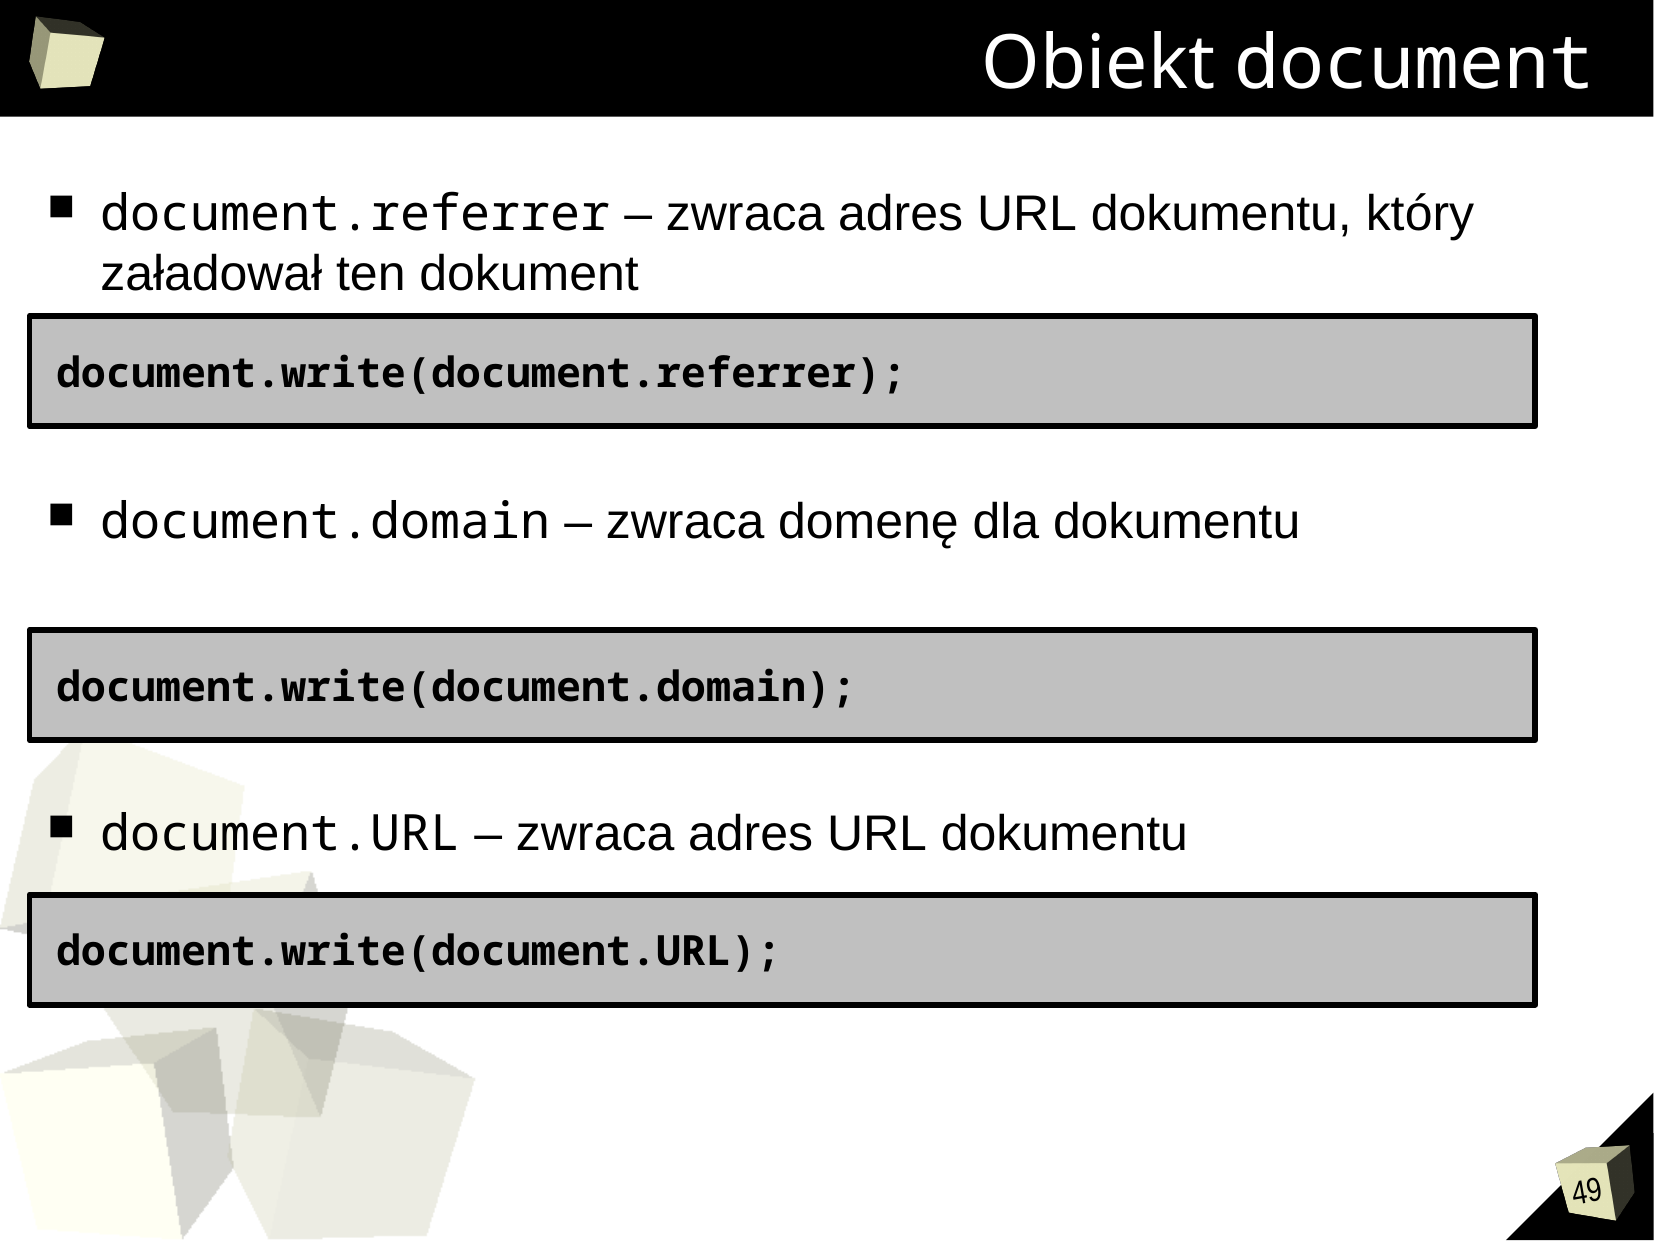

# Obiekt document
document.referrer – zwraca adres URL dokumentu, który załadował ten dokument
document.write(document.referrer);
document.domain – zwraca domenę dla dokumentu
document.write(document.domain);
document.URL – zwraca adres URL dokumentu
document.write(document.URL);